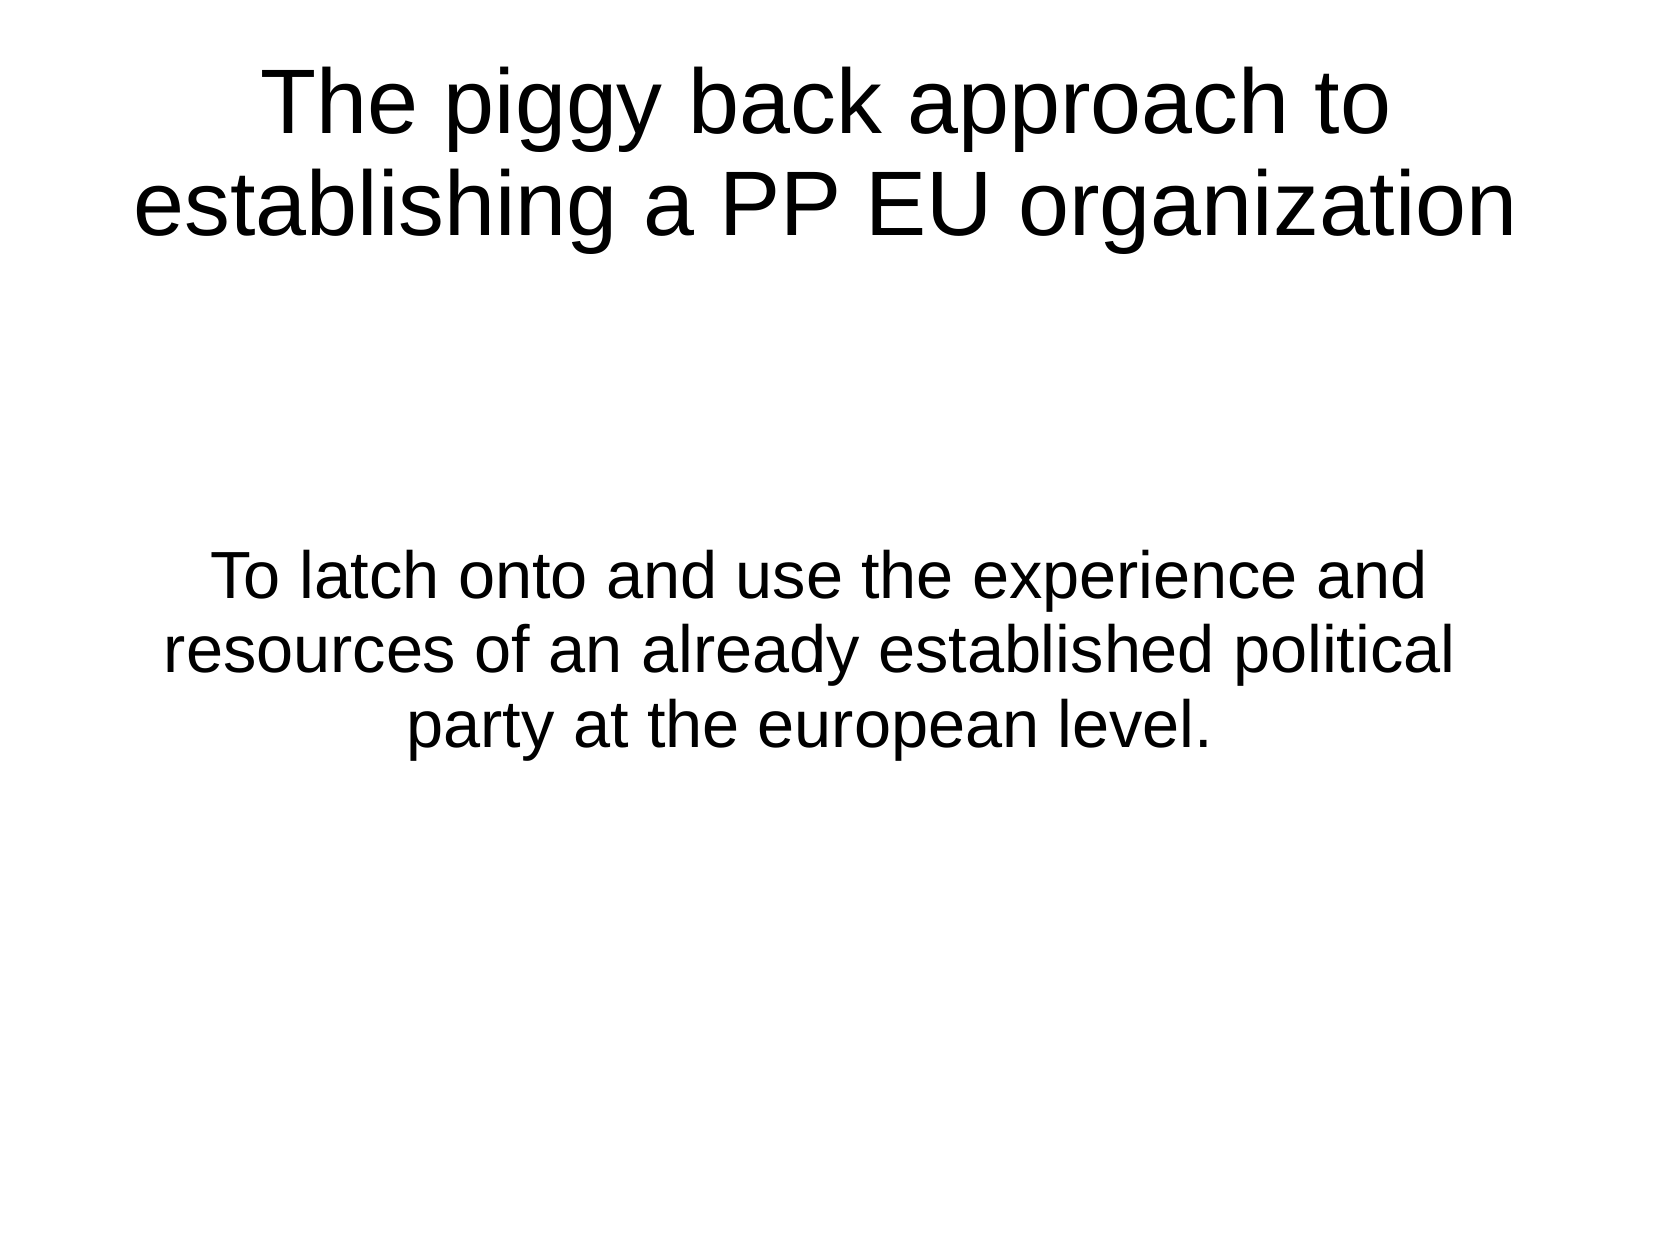

# The piggy back approach to establishing a PP EU organization
 To latch onto and use the experience and resources of an already established political party at the european level.